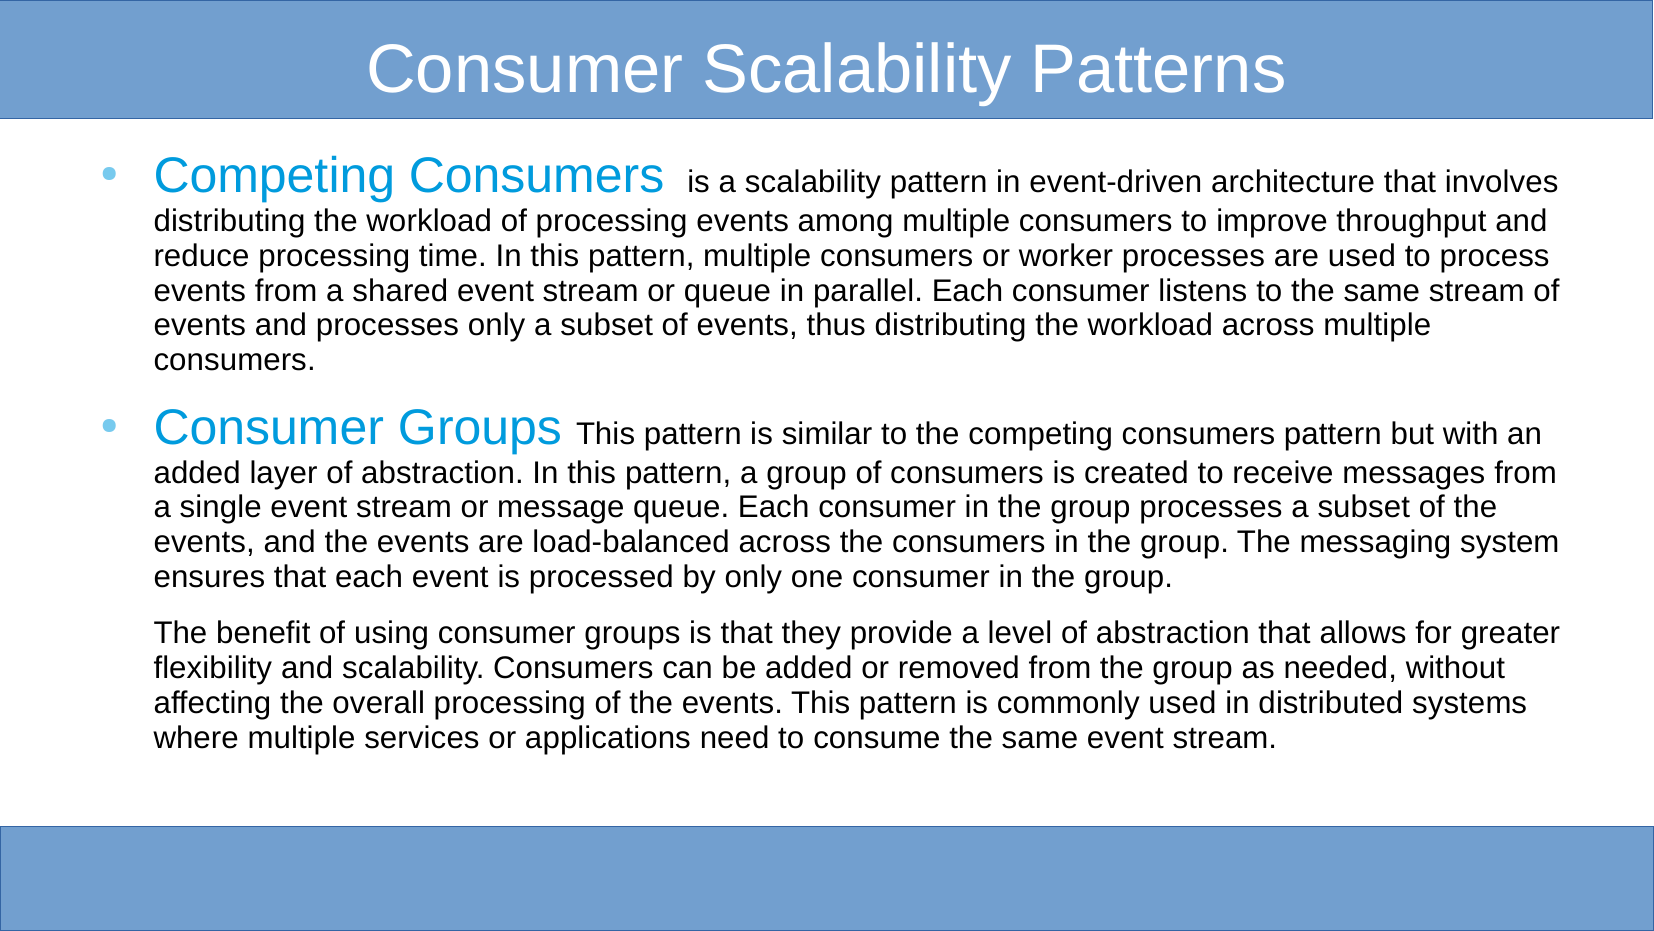

# Consumer Scalability Patterns
Competing Consumers is a scalability pattern in event-driven architecture that involves distributing the workload of processing events among multiple consumers to improve throughput and reduce processing time. In this pattern, multiple consumers or worker processes are used to process events from a shared event stream or queue in parallel. Each consumer listens to the same stream of events and processes only a subset of events, thus distributing the workload across multiple consumers.
Consumer Groups This pattern is similar to the competing consumers pattern but with an added layer of abstraction. In this pattern, a group of consumers is created to receive messages from a single event stream or message queue. Each consumer in the group processes a subset of the events, and the events are load-balanced across the consumers in the group. The messaging system ensures that each event is processed by only one consumer in the group.
The benefit of using consumer groups is that they provide a level of abstraction that allows for greater flexibility and scalability. Consumers can be added or removed from the group as needed, without affecting the overall processing of the events. This pattern is commonly used in distributed systems where multiple services or applications need to consume the same event stream.